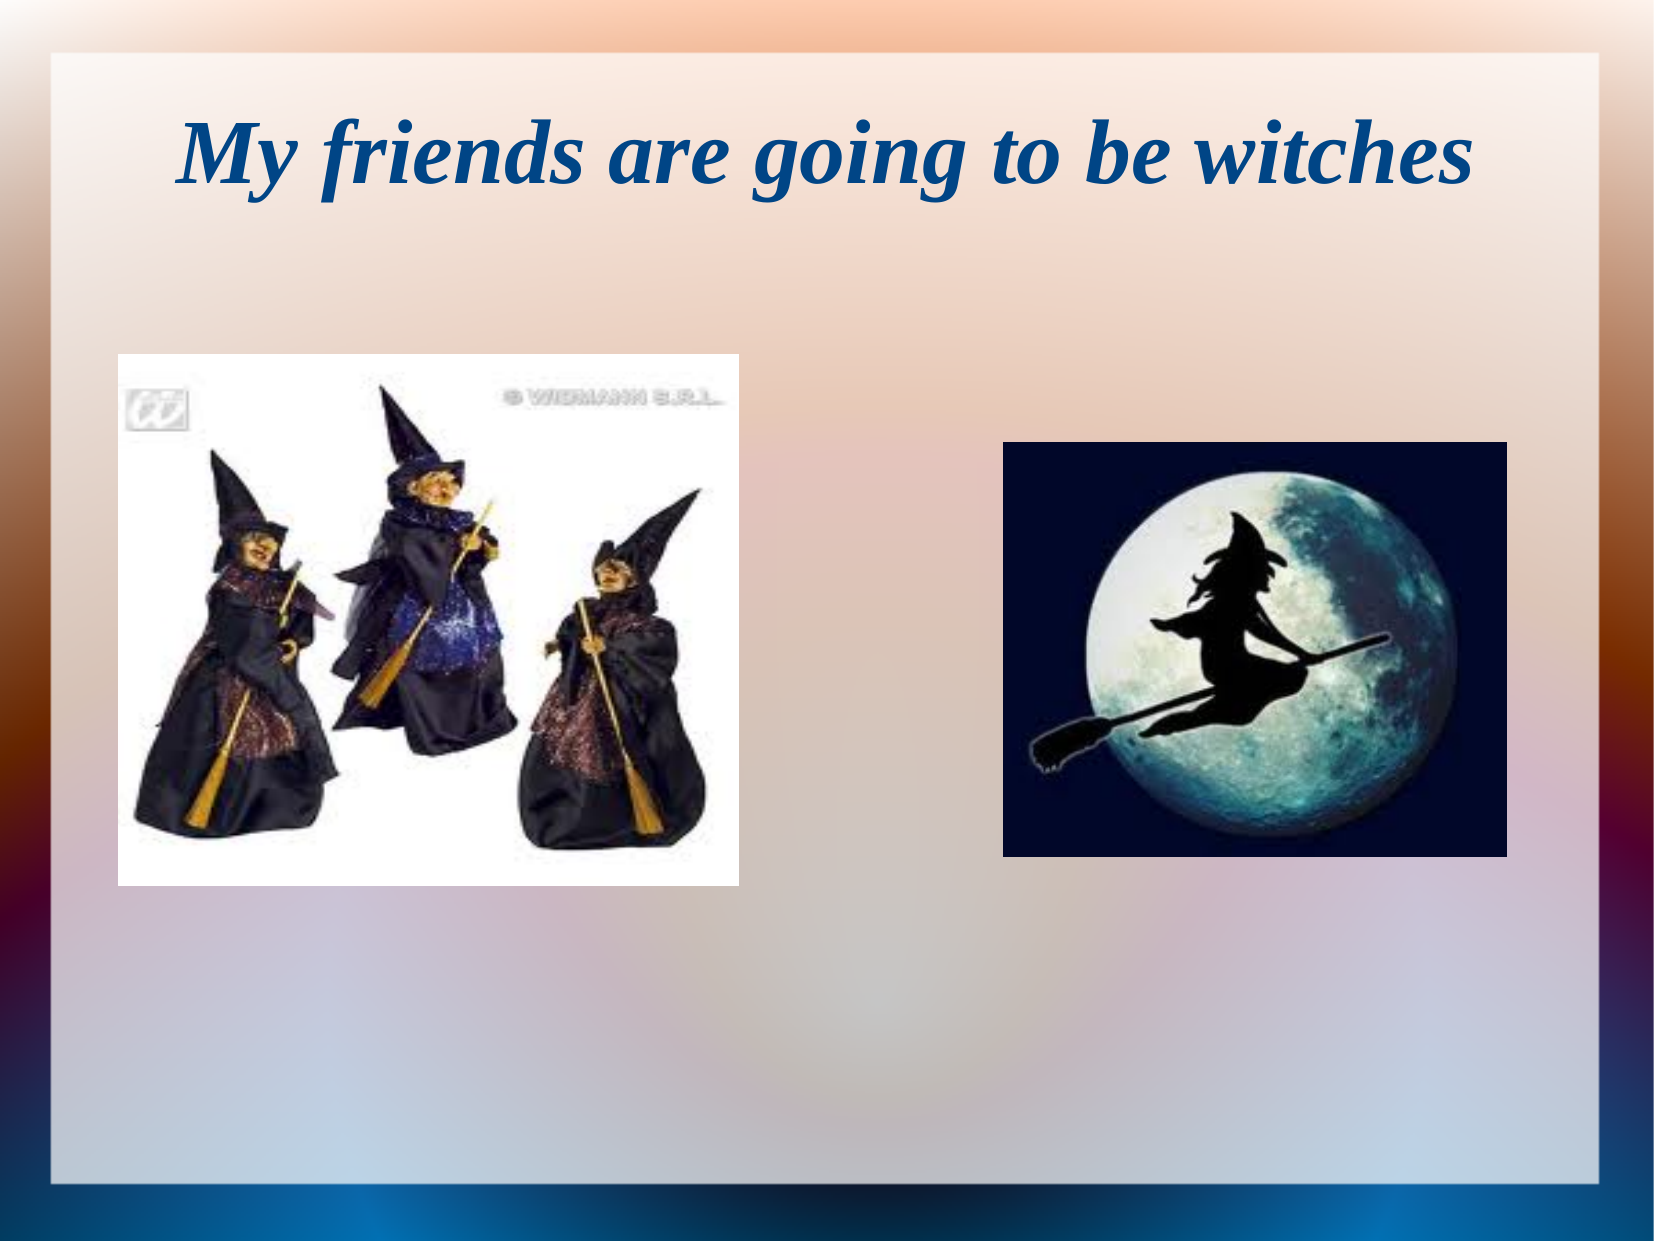

| | | | | |
| --- | --- | --- | --- | --- |
| | | | | |
# My friends are going to be witches